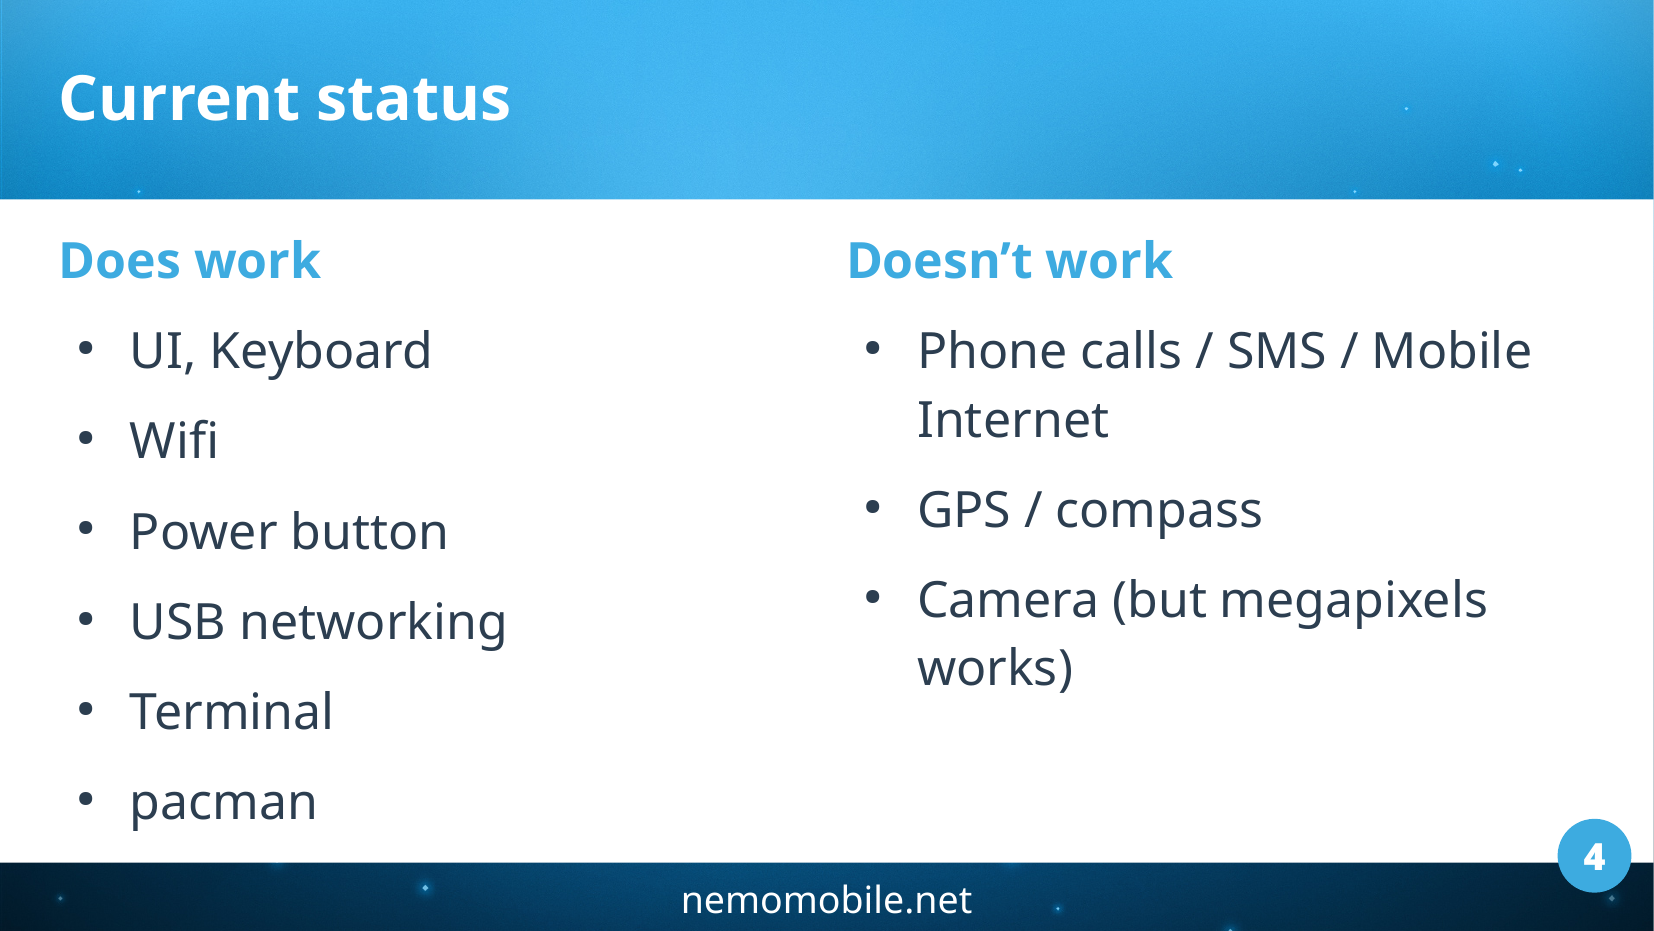

# Current status
Does work
UI, Keyboard
Wifi
Power button
USB networking
Terminal
pacman
Doesn’t work
Phone calls / SMS / Mobile Internet
GPS / compass
Camera (but megapixels works)
nemomobile.net